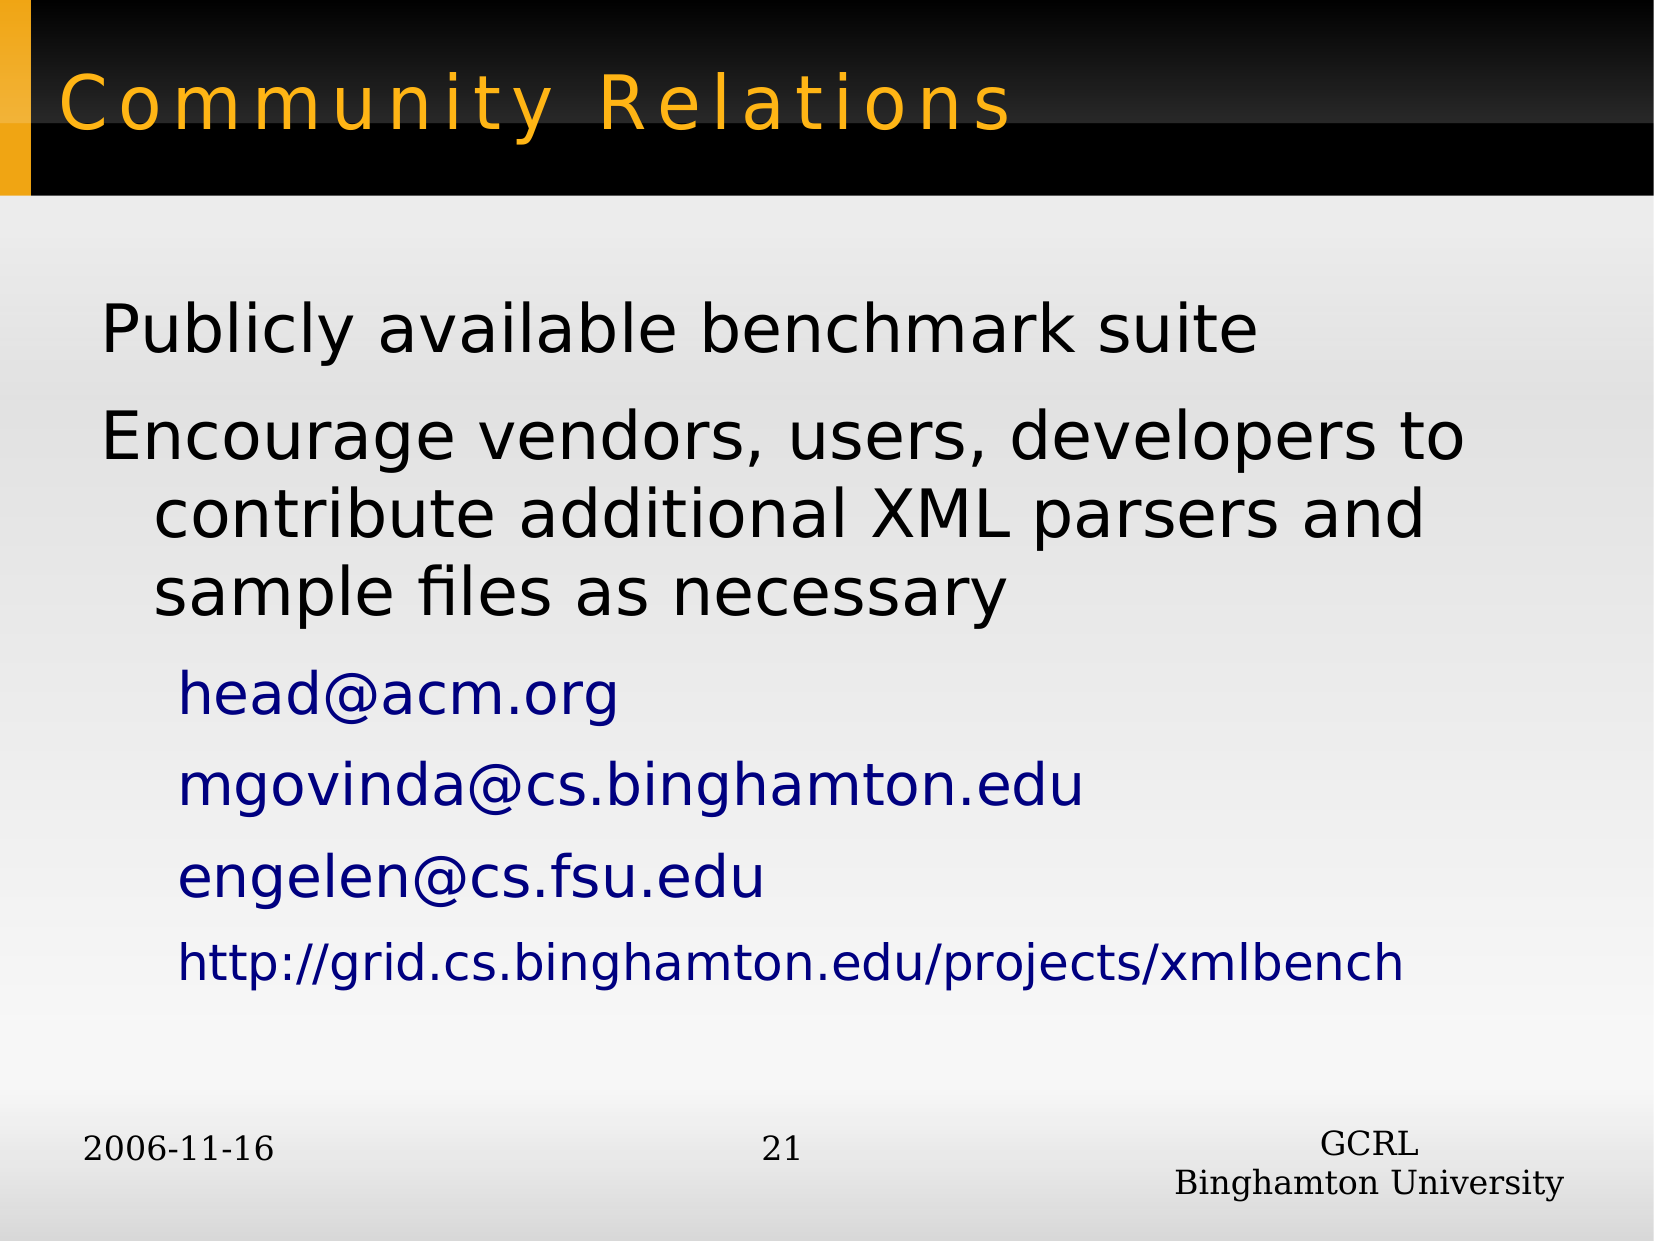

# Community Relations
Publicly available benchmark suite
Encourage vendors, users, developers to contribute additional XML parsers and sample files as necessary
head@acm.org
mgovinda@cs.binghamton.edu
engelen@cs.fsu.edu
http://grid.cs.binghamton.edu/projects/xmlbench
21